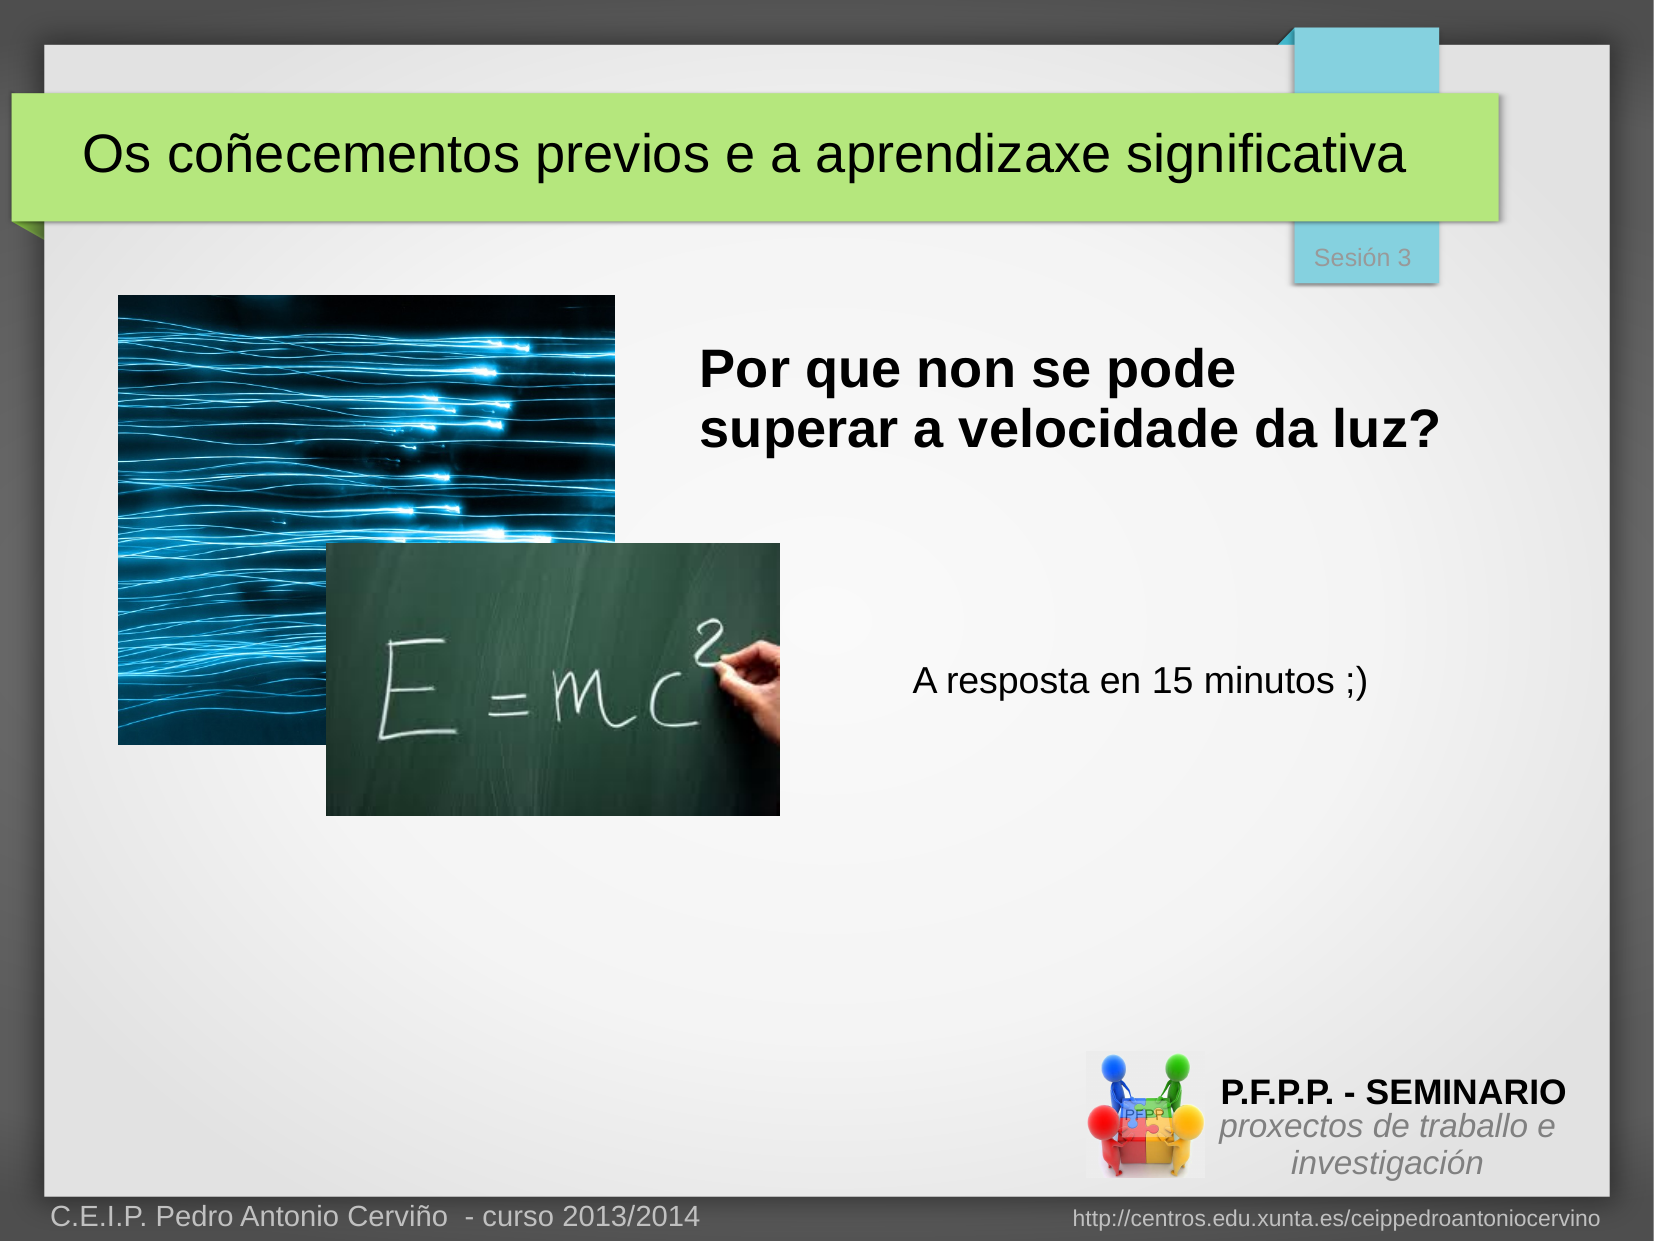

# Os coñecementos previos e a aprendizaxe significativa
Sesión 3
Por que non se pode superar a velocidade da luz?
A resposta en 15 minutos ;)
P.F.P.P. - SEMINARIO
proxectos de traballo e investigación
C.E.I.P. Pedro Antonio Cerviño - curso 2013/2014 http://centros.edu.xunta.es/ceippedroantoniocervino